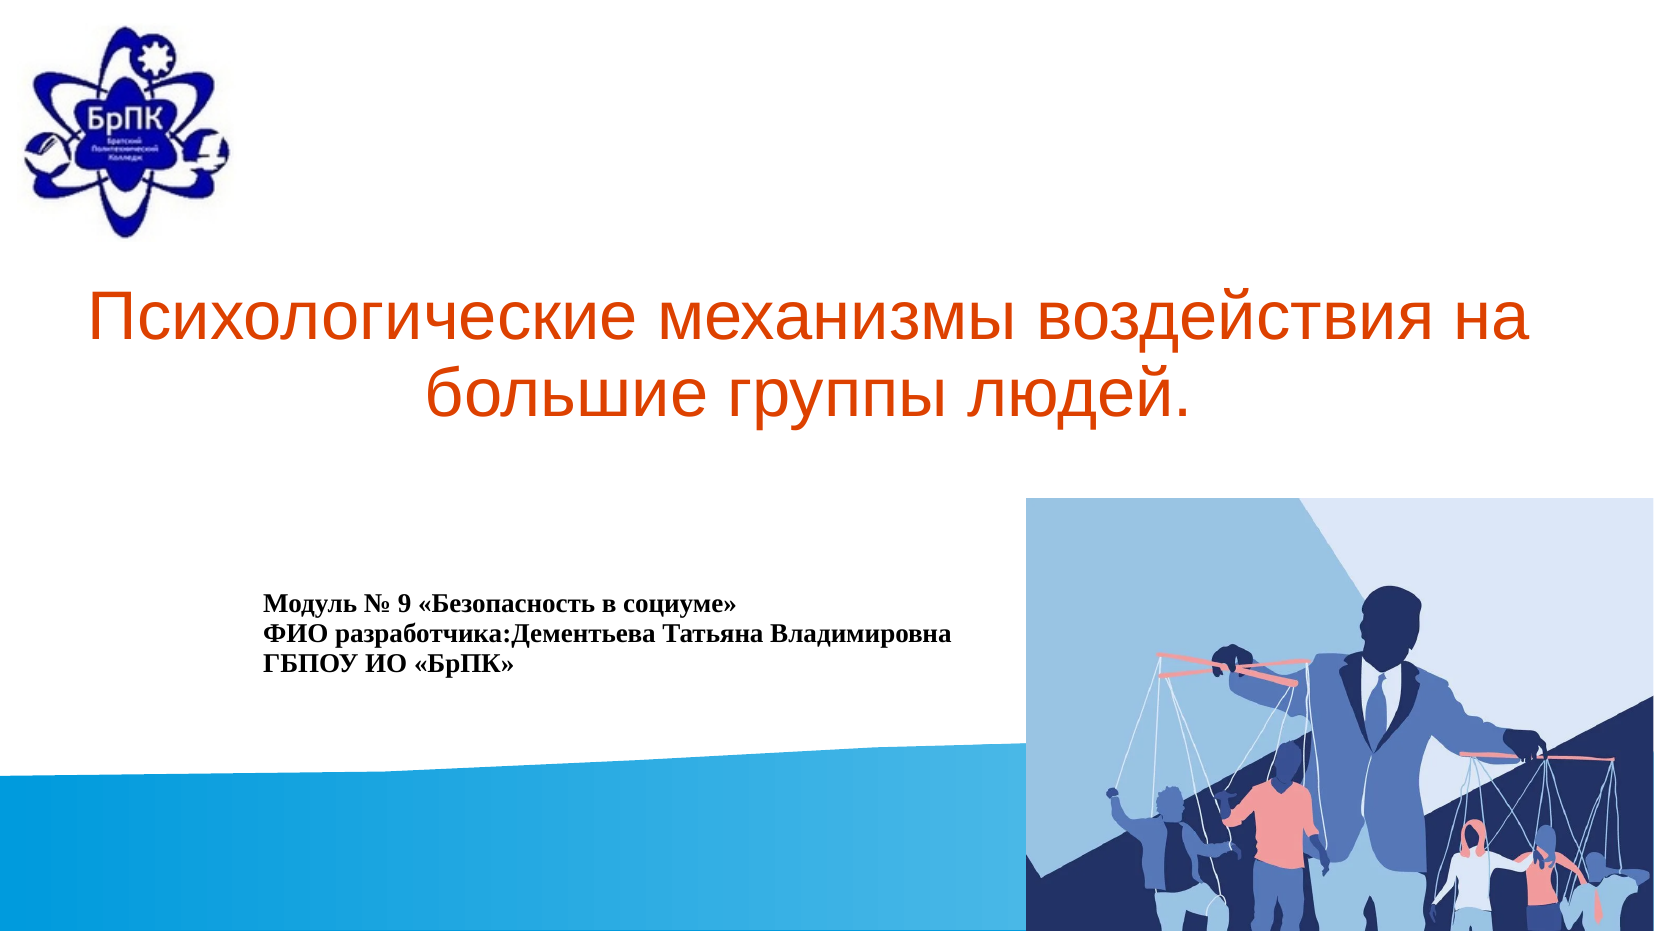

# Психологические механизмы воздействия на большие группы людей.
Модуль № 9 «Безопасность в социуме»
ФИО разработчика:Дементьева Татьяна Владимировна
ГБПОУ ИО «БрПК»